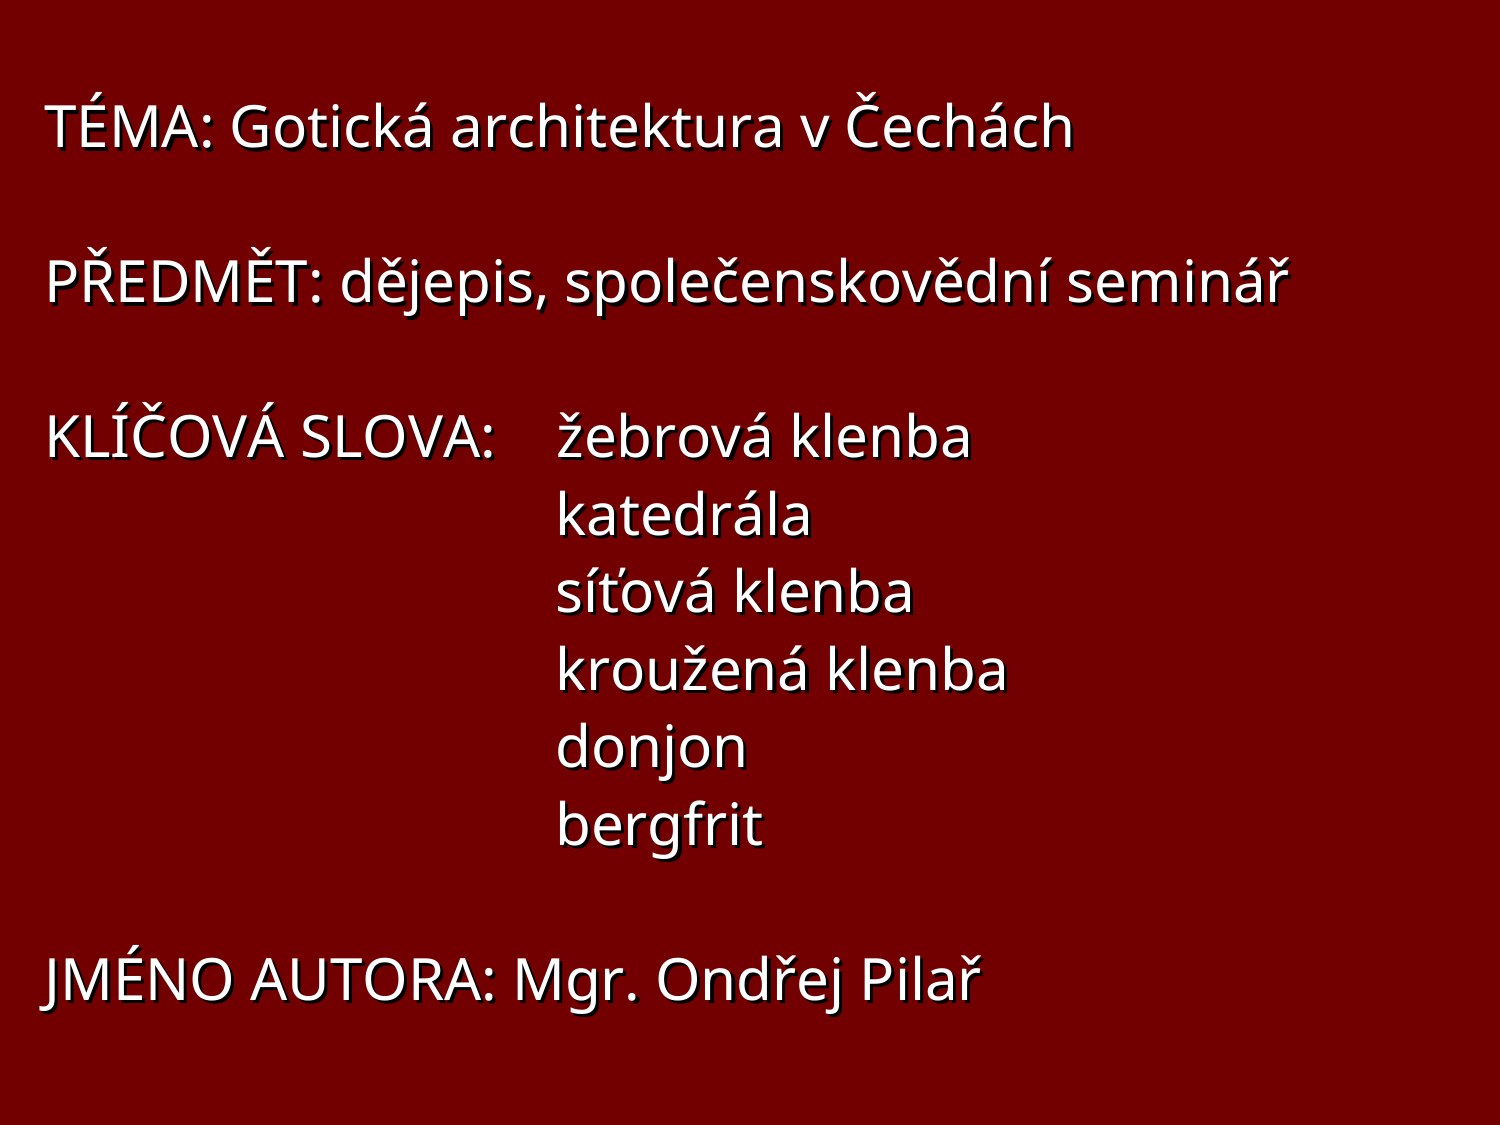

# TÉMA: Gotická architektura v Čechách
PŘEDMĚT: dějepis, společenskovědní seminář
KLÍČOVÁ SLOVA: žebrová klenba
				 katedrála
				 síťová klenba
				 kroužená klenba
				 donjon
				 bergfrit
JMÉNO AUTORA: Mgr. Ondřej Pilař